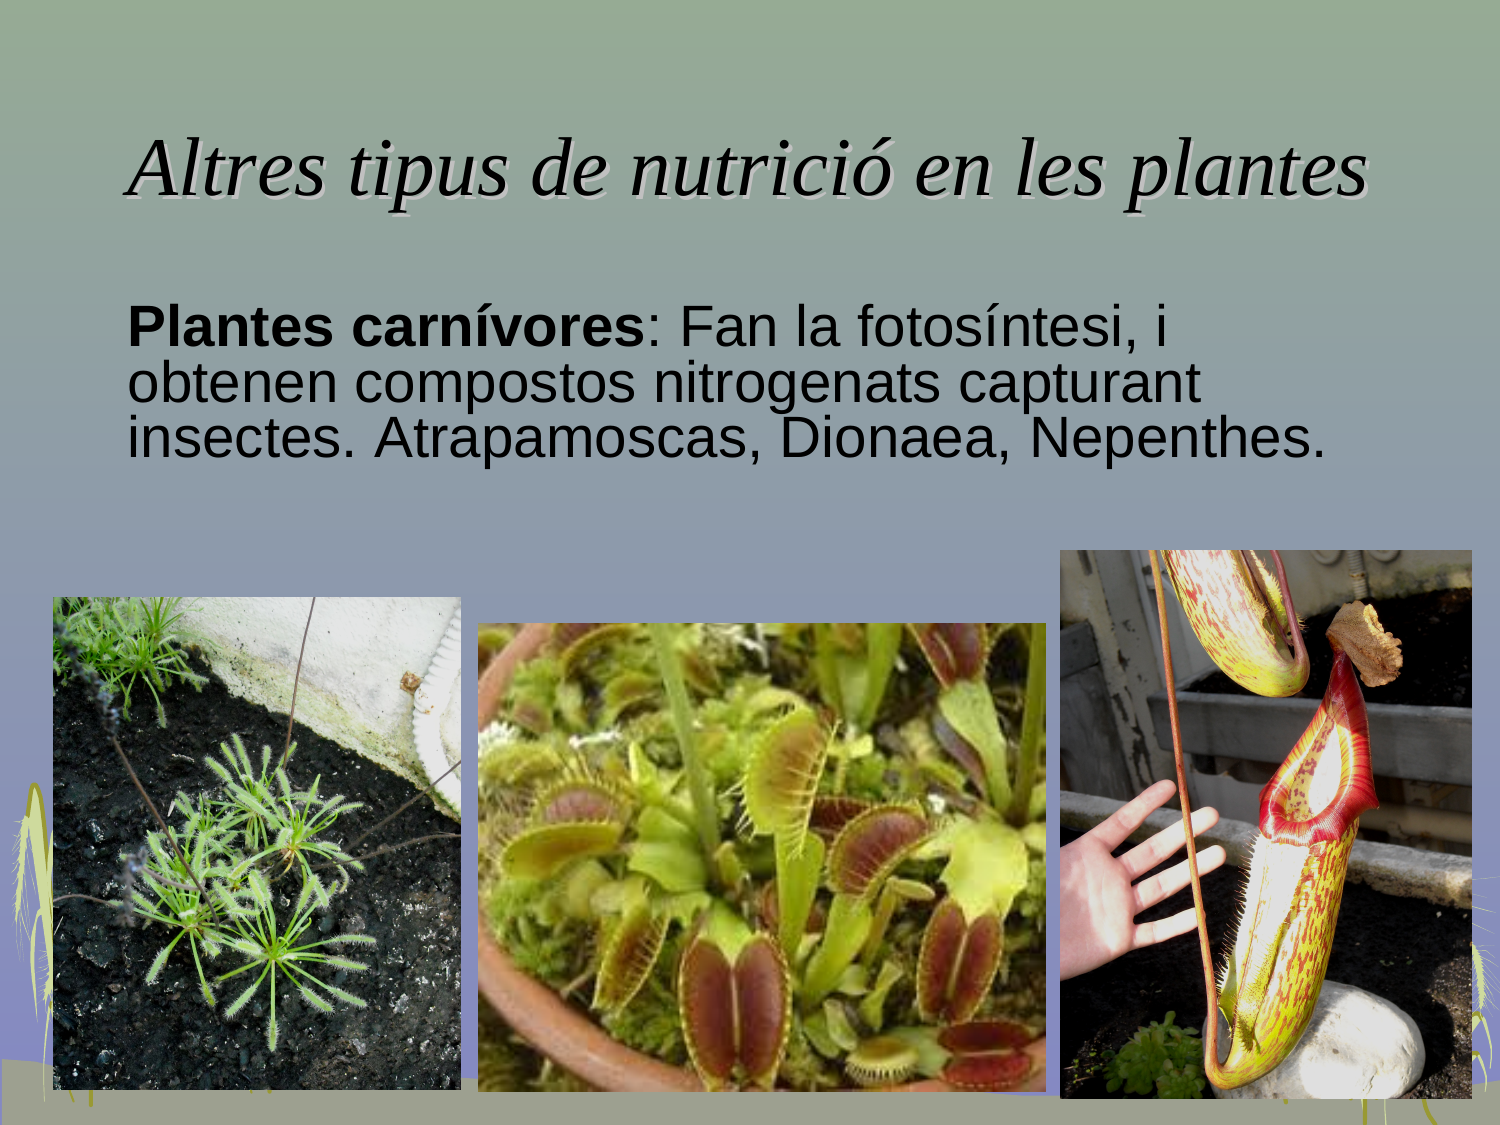

Altres tipus de nutrició en les plantes
# Plantes carnívores: Fan la fotosíntesi, i obtenen compostos nitrogenats capturant insectes. Atrapamoscas, Dionaea, Nepenthes.